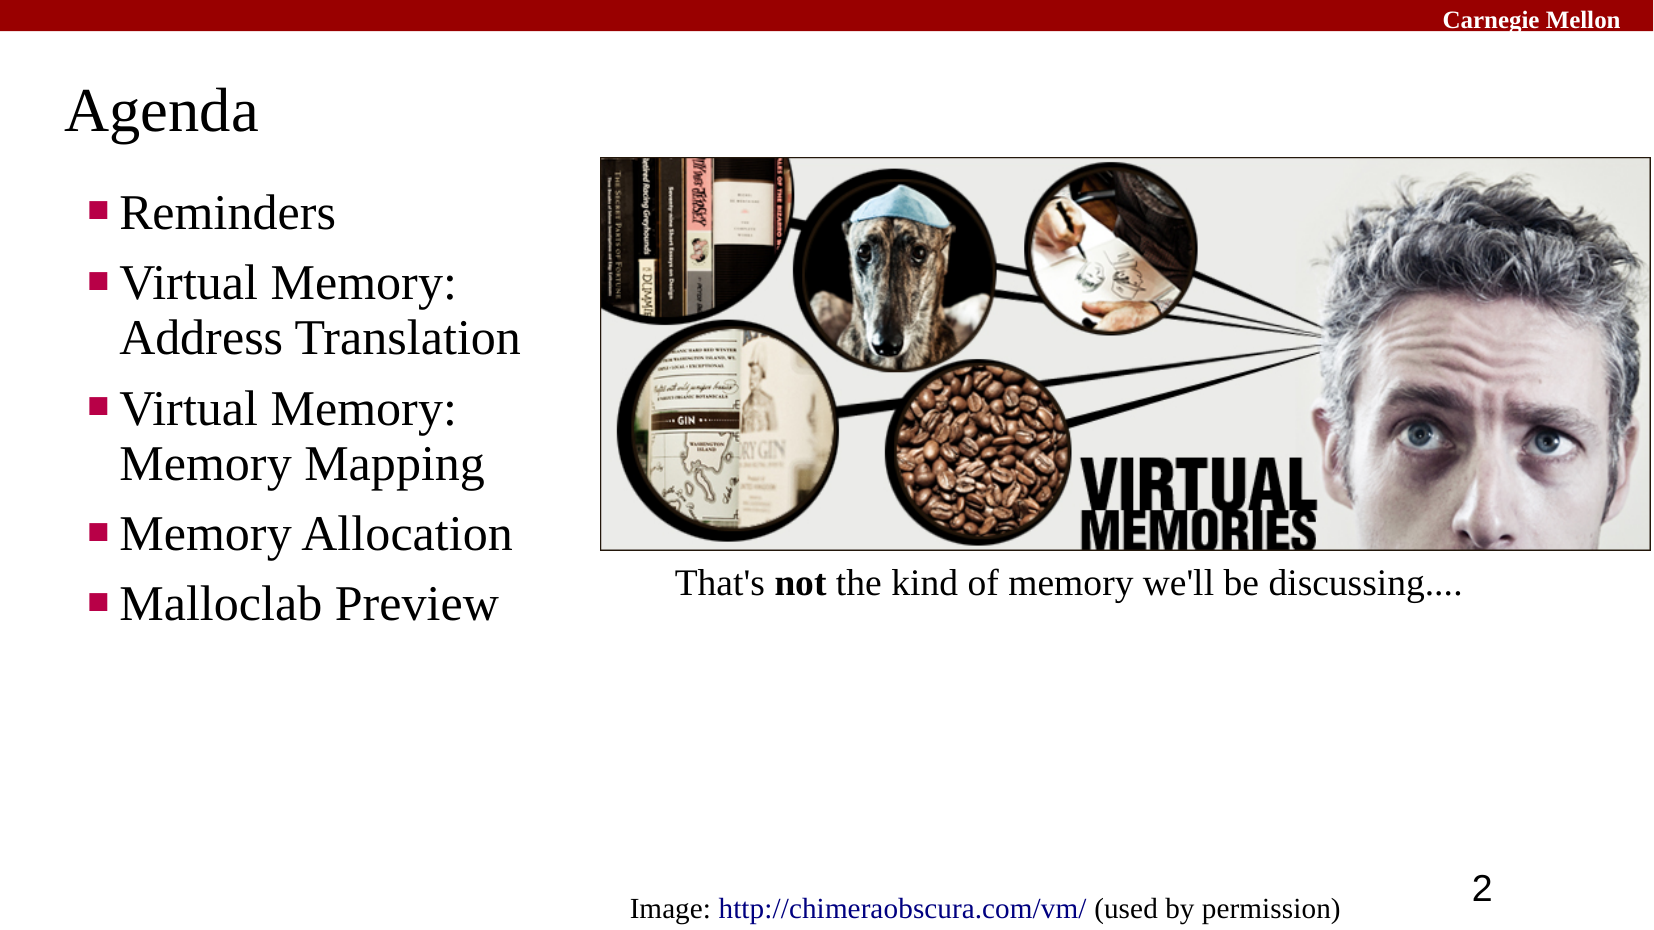

# Agenda
Reminders
Virtual Memory: Address Translation
Virtual Memory: Memory Mapping
Memory Allocation
Malloclab Preview
That's not the kind of memory we'll be discussing....
Image: http://chimeraobscura.com/vm/ (used by permission)